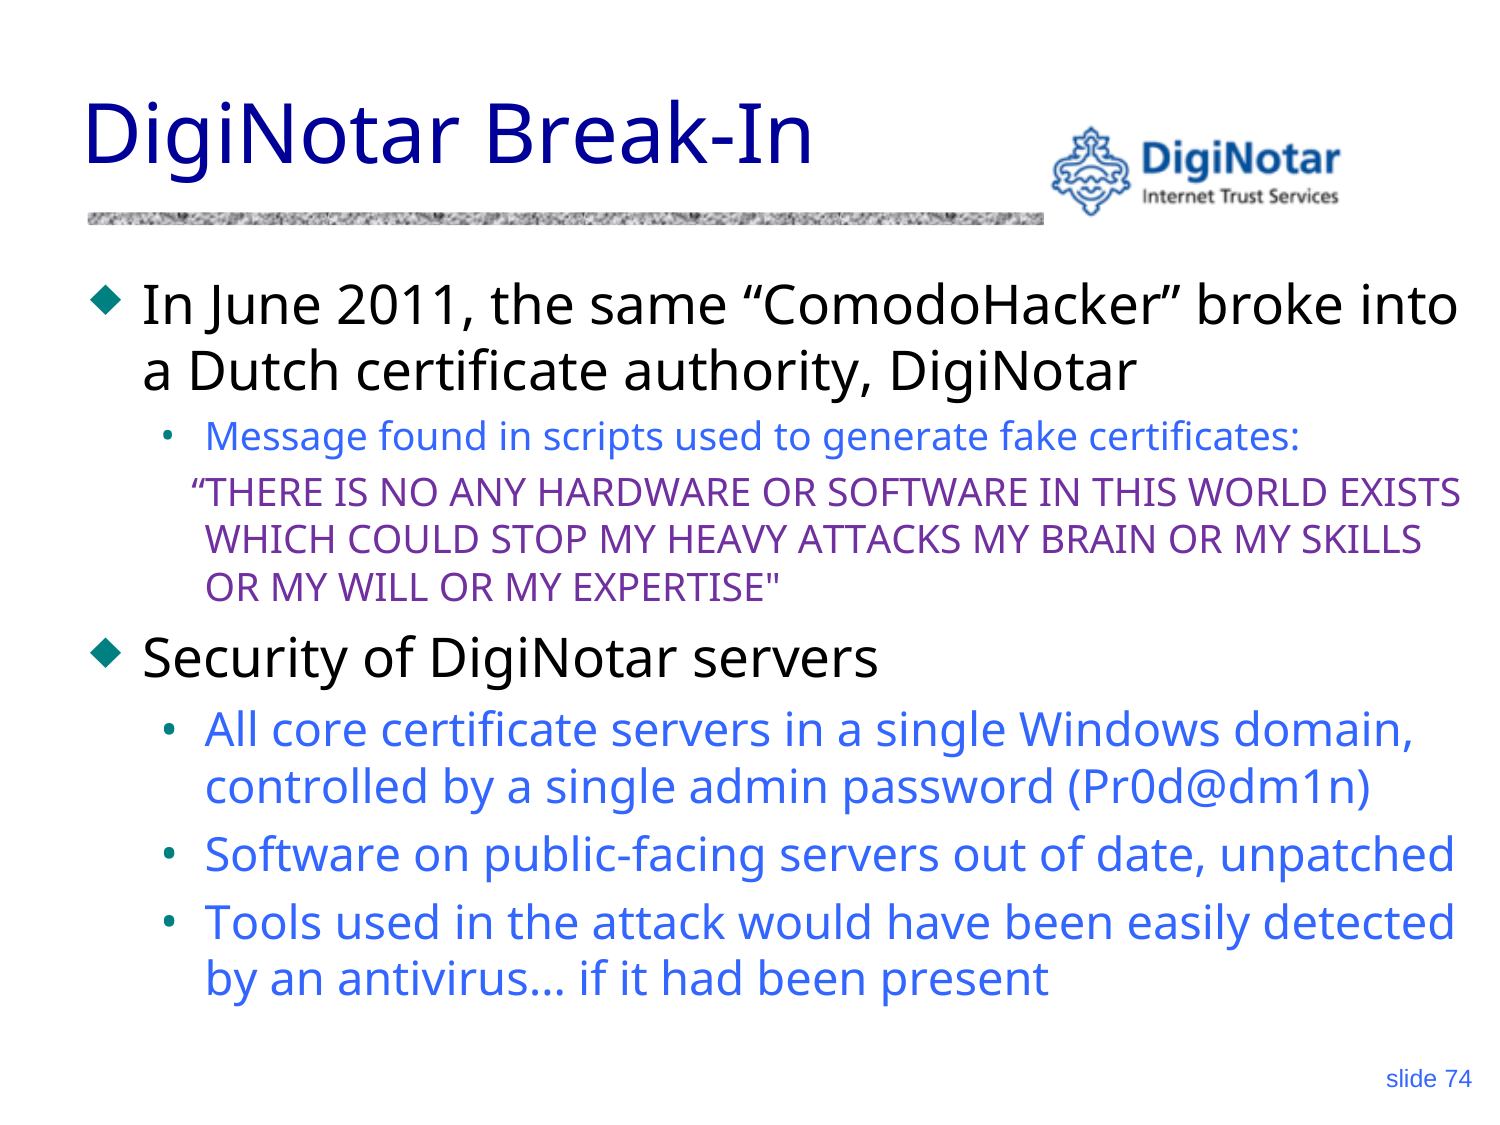

# DigiNotar Break-In
In June 2011, the same “ComodoHacker” broke into a Dutch certificate authority, DigiNotar
Message found in scripts used to generate fake certificates:
 “THERE IS NO ANY HARDWARE OR SOFTWARE IN THIS WORLD EXISTS WHICH COULD STOP MY HEAVY ATTACKS MY BRAIN OR MY SKILLS OR MY WILL OR MY EXPERTISE"
Security of DigiNotar servers
All core certificate servers in a single Windows domain, controlled by a single admin password (Pr0d@dm1n)
Software on public-facing servers out of date, unpatched
Tools used in the attack would have been easily detected by an antivirus… if it had been present
slide